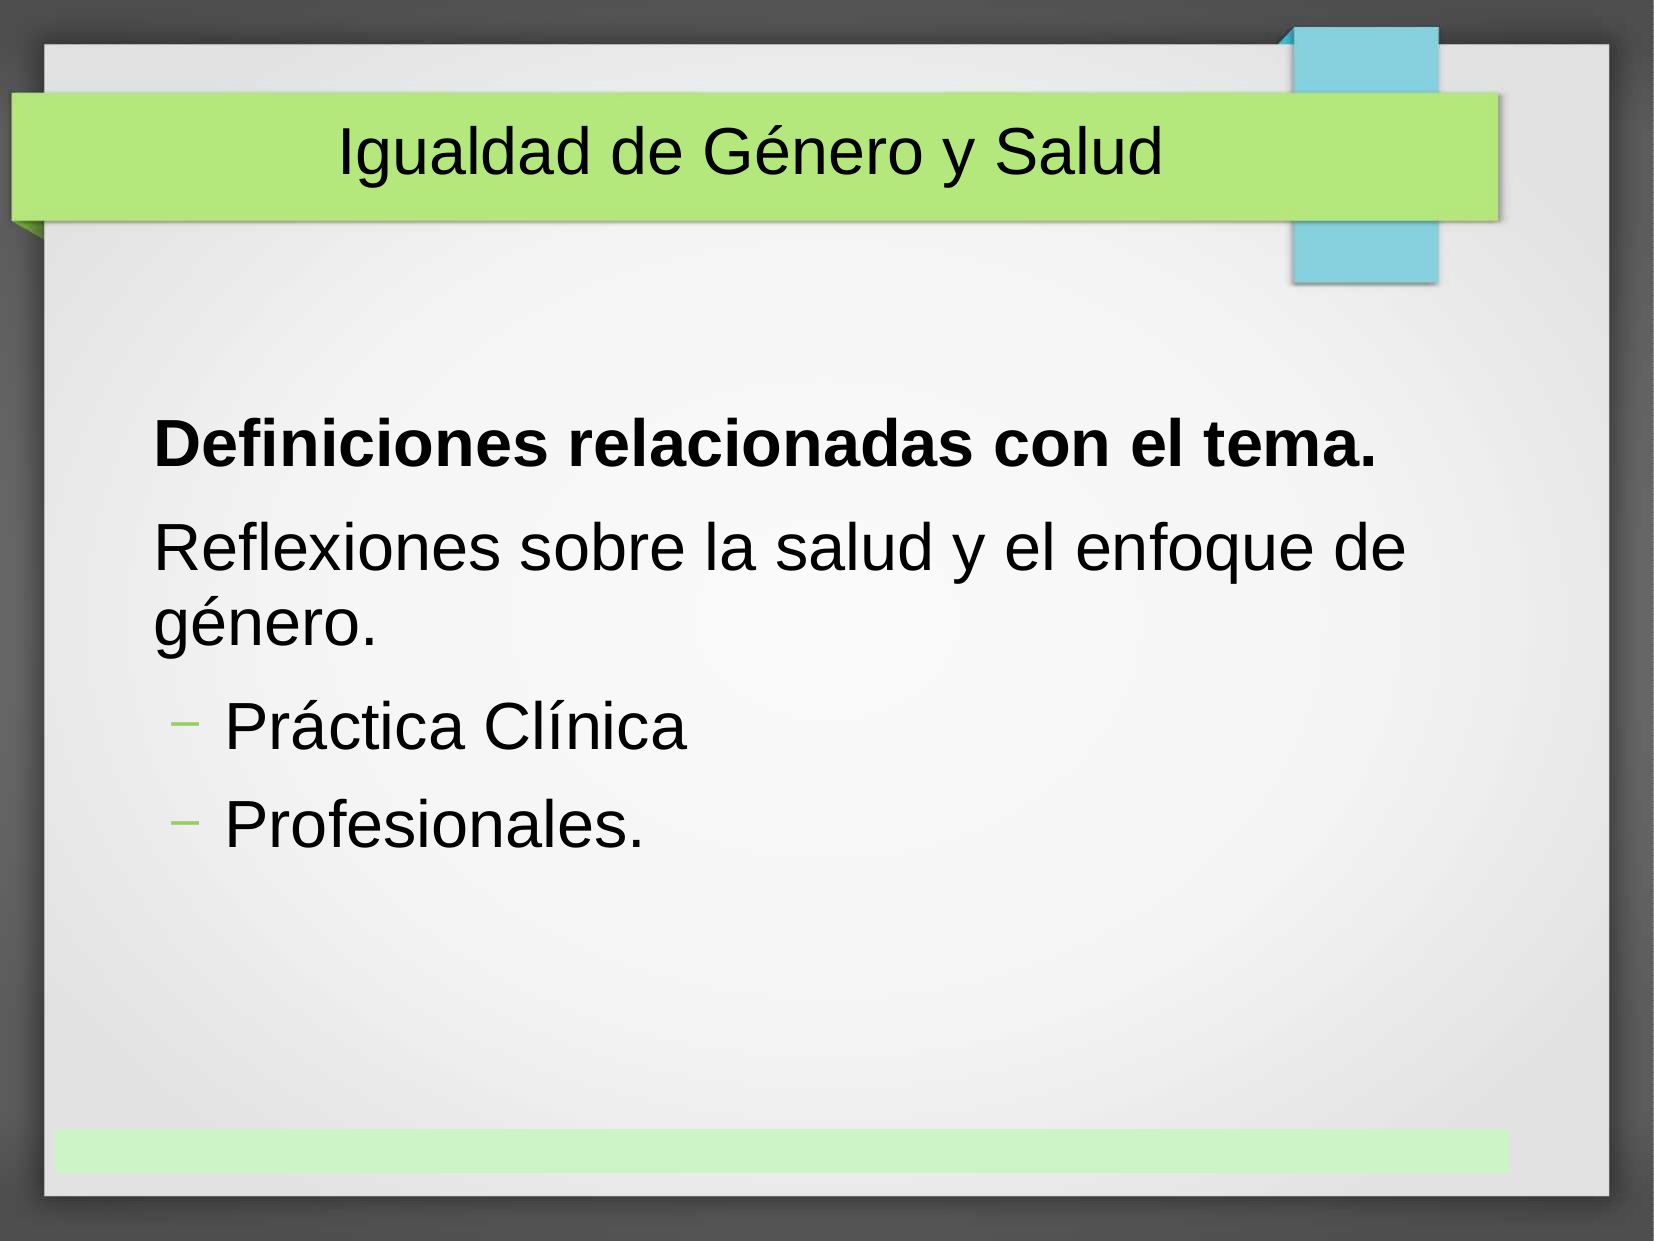

Igualdad de Género y Salud
# Definiciones relacionadas con el tema.
Reflexiones sobre la salud y el enfoque de género.
Práctica Clínica
Profesionales.